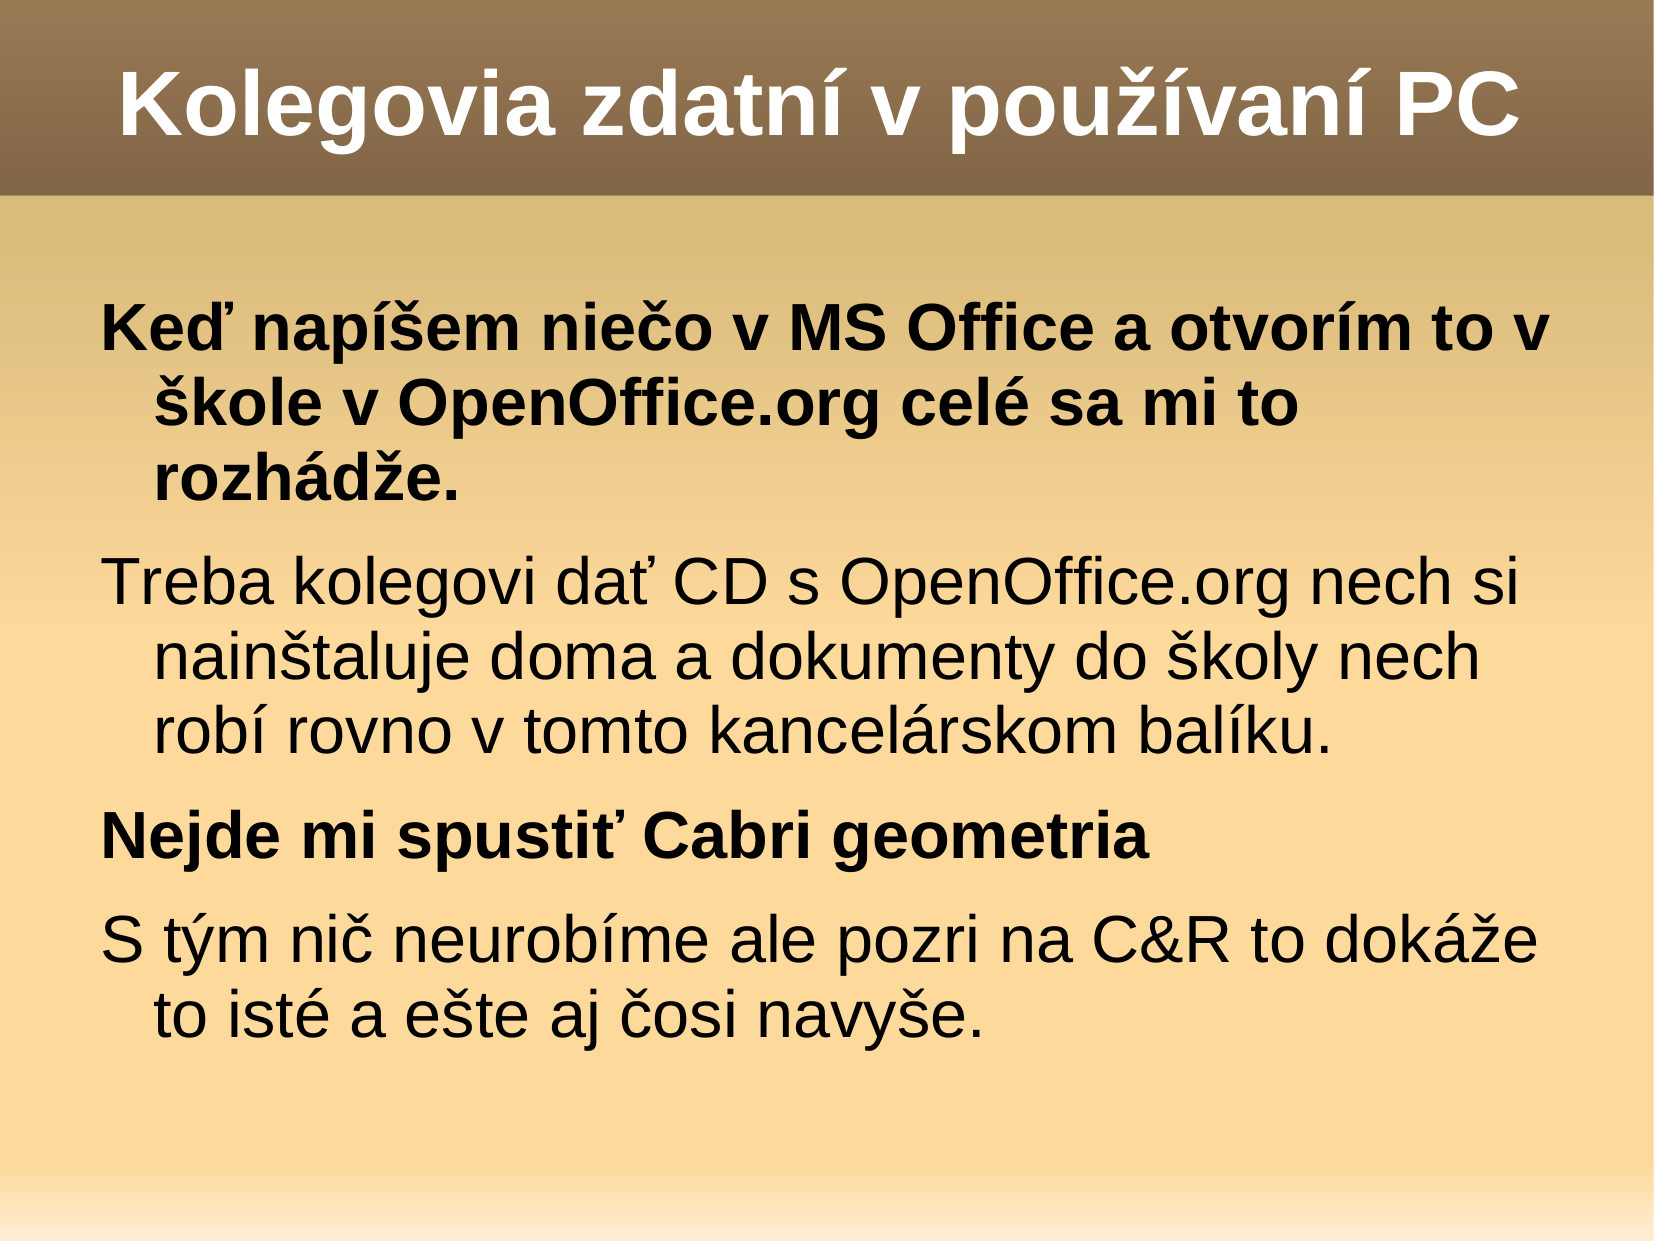

# Kolegovia zdatní v používaní PC
Keď napíšem niečo v MS Office a otvorím to v škole v OpenOffice.org celé sa mi to rozhádže.
Treba kolegovi dať CD s OpenOffice.org nech si nainštaluje doma a dokumenty do školy nech robí rovno v tomto kancelárskom balíku.
Nejde mi spustiť Cabri geometria
S tým nič neurobíme ale pozri na C&R to dokáže to isté a ešte aj čosi navyše.